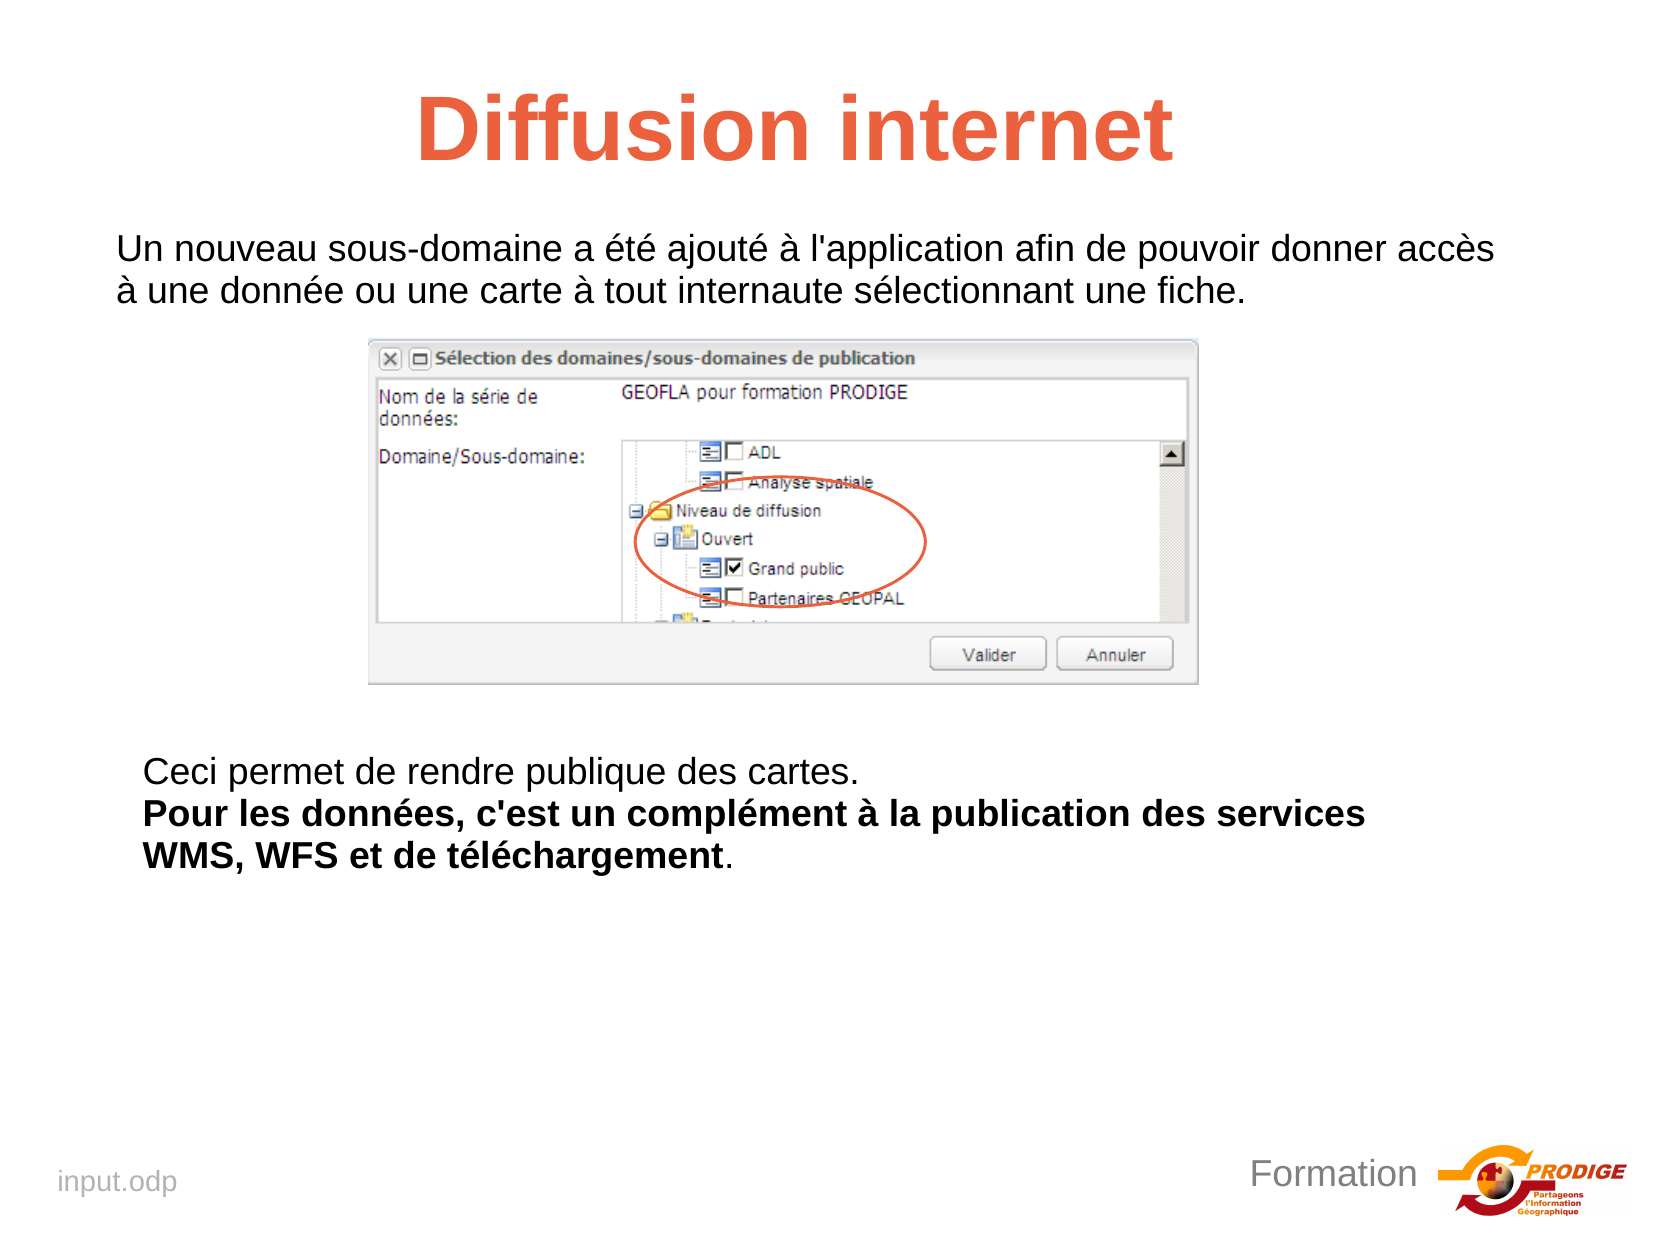

Diffusion internet
Un nouveau sous-domaine a été ajouté à l'application afin de pouvoir donner accès
à une donnée ou une carte à tout internaute sélectionnant une fiche.
Ceci permet de rendre publique des cartes.
Pour les données, c'est un complément à la publication des services
WMS, WFS et de téléchargement.